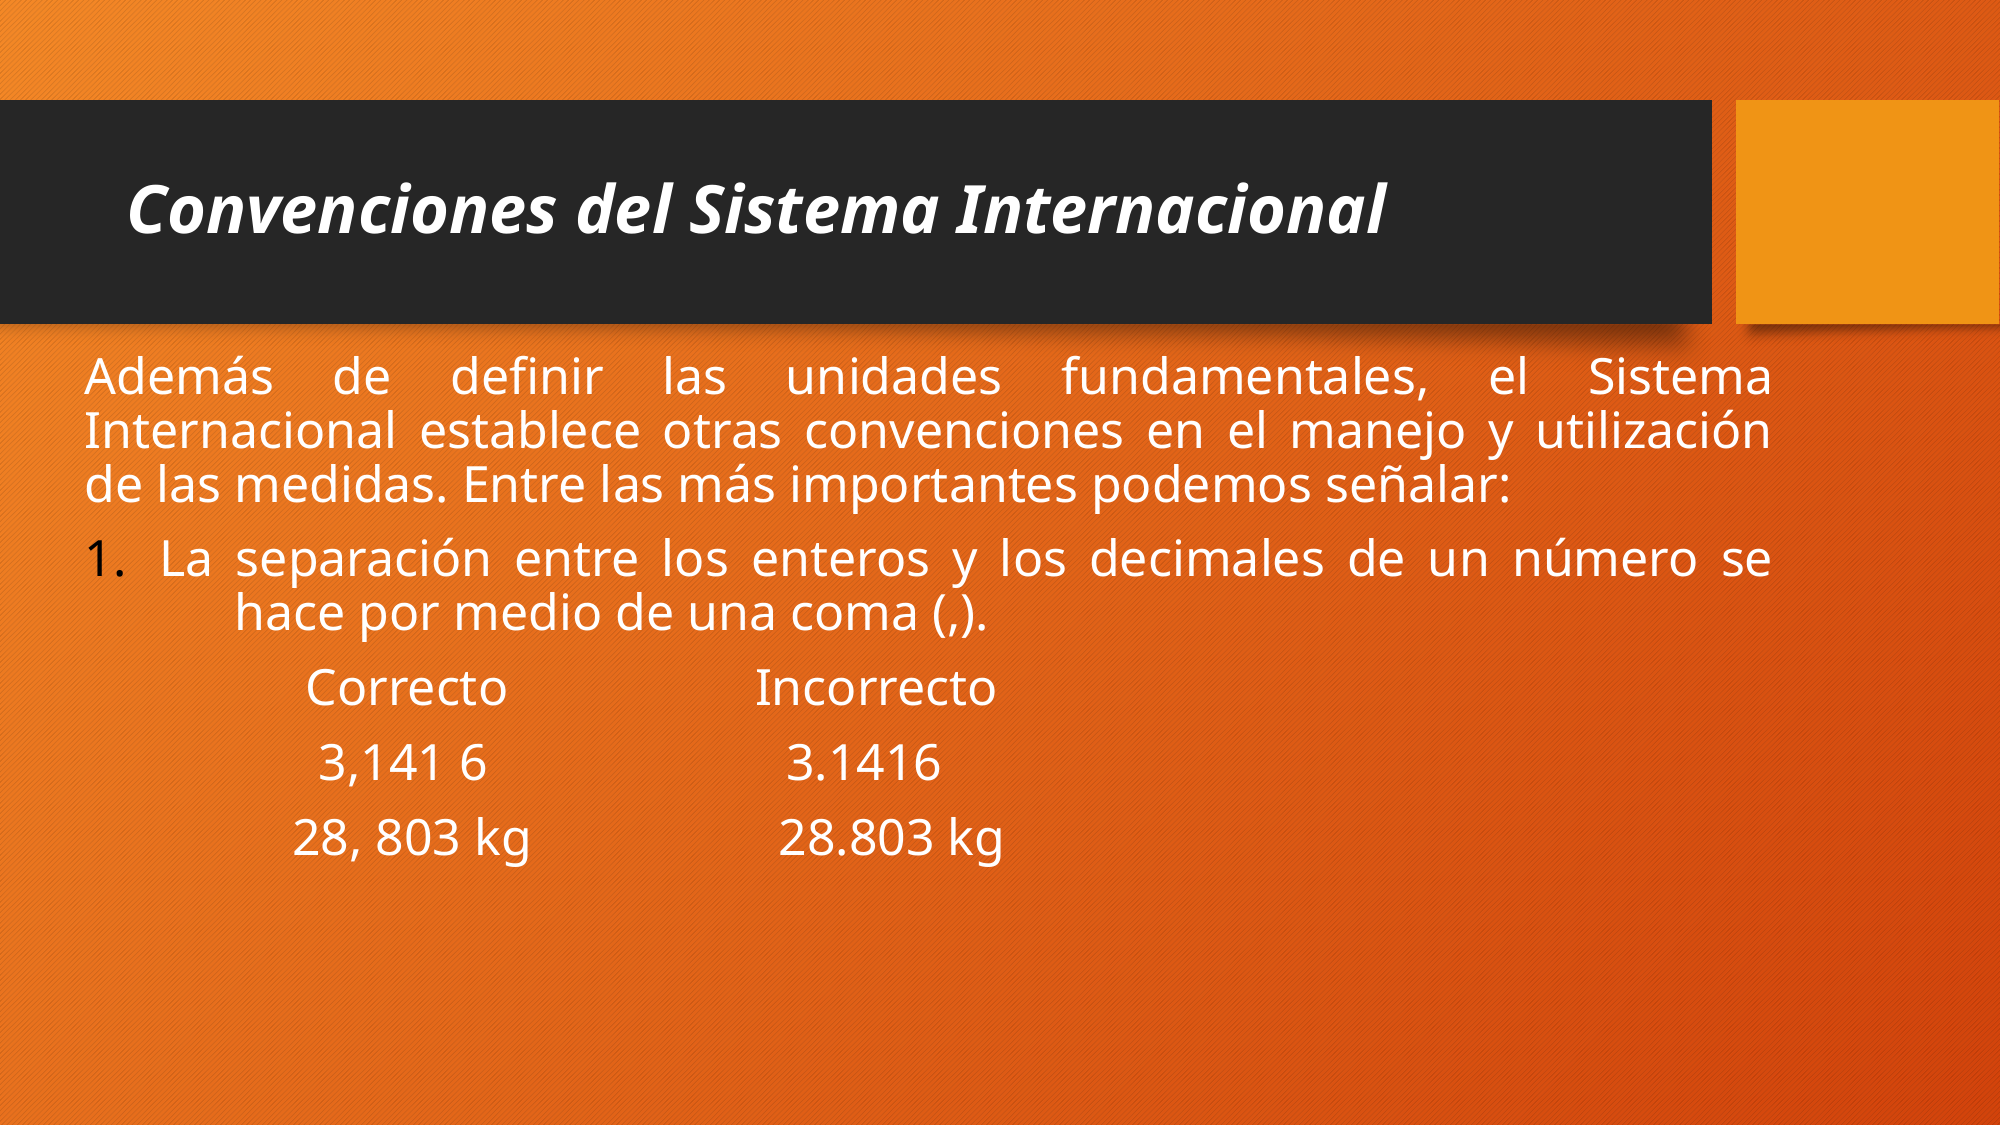

# Convenciones del Sistema Internacional
Además de definir las unidades fundamentales, el Sistema Internacional establece otras convenciones en el manejo y utilización de las medidas. Entre las más importantes podemos señalar:
La separación entre los enteros y los decimales de un número se hace por medio de una coma (,).
 Correcto Incorrecto
 3,141 6 3.1416
 28, 803 kg 28.803 kg